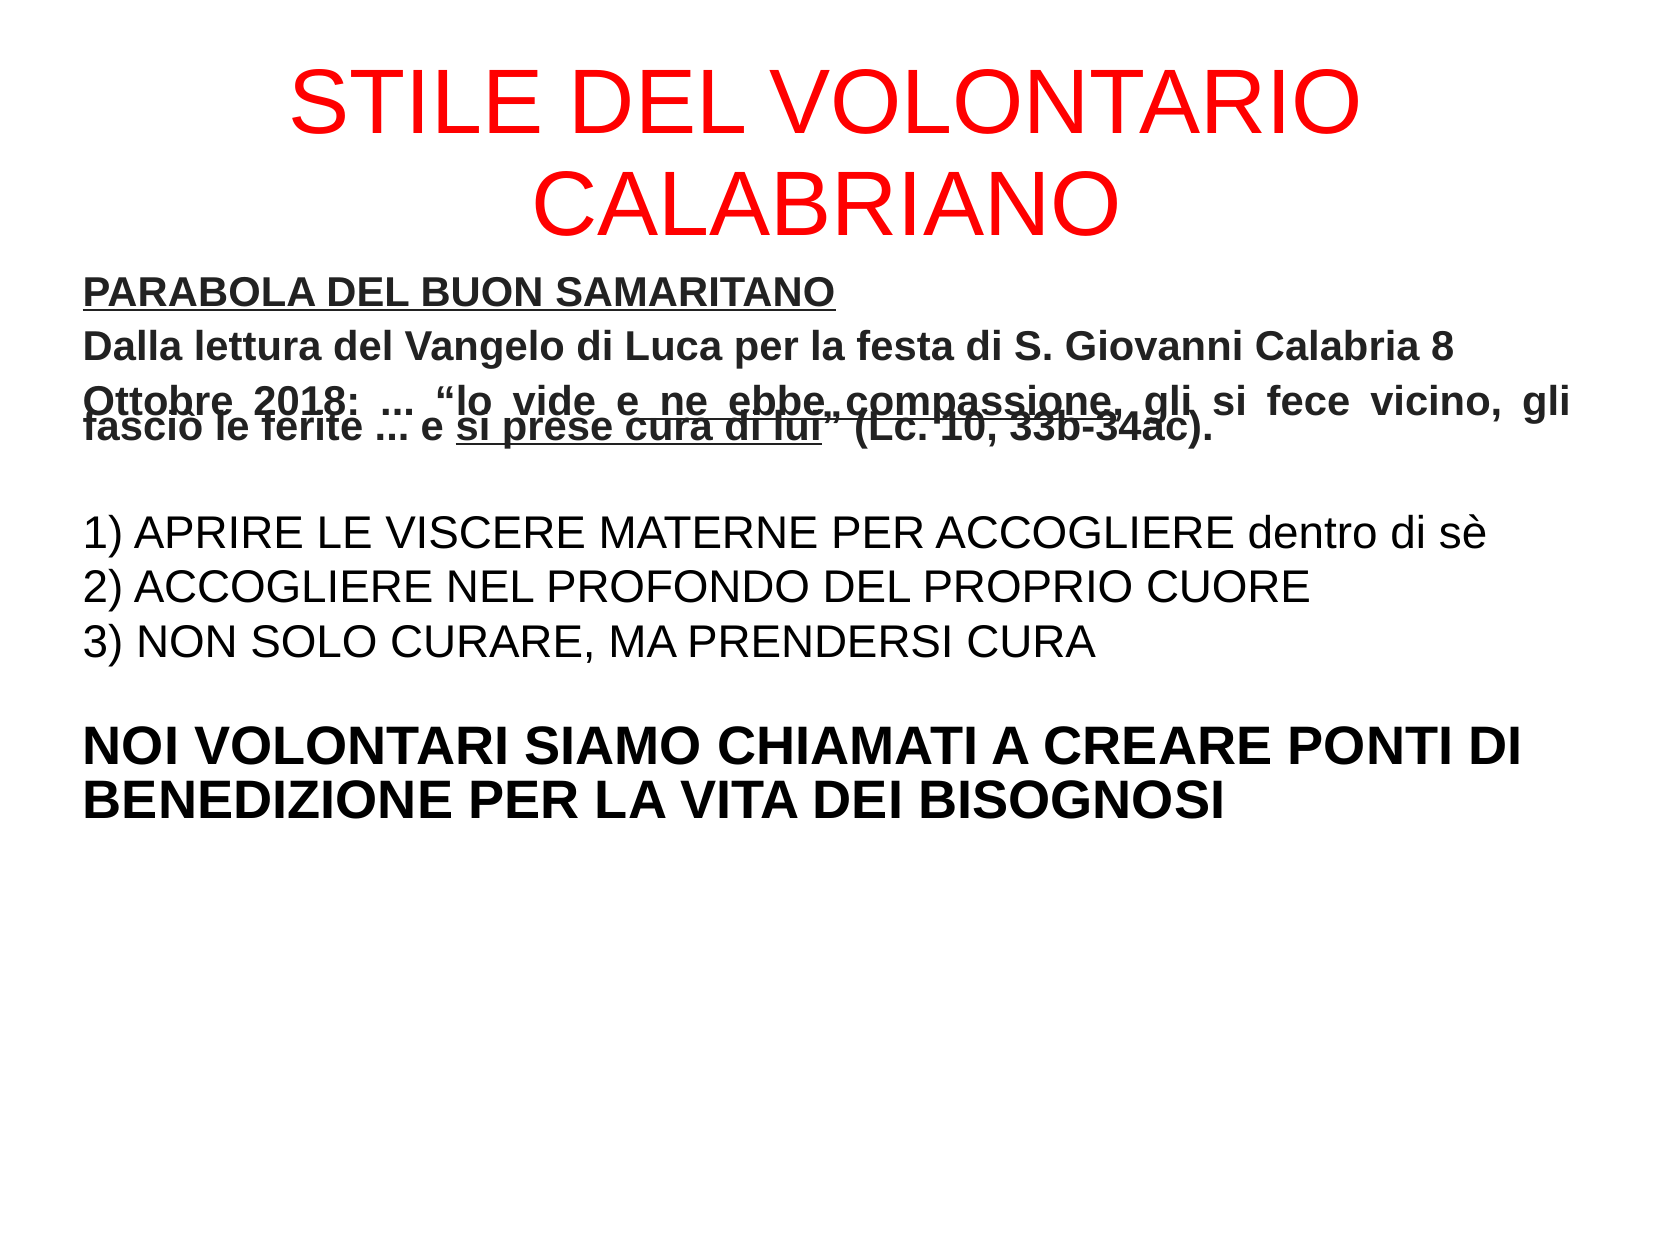

# STILE DEL VOLONTARIO CALABRIANO
PARABOLA DEL BUON SAMARITANO
Dalla lettura del Vangelo di Luca per la festa di S. Giovanni Calabria 8
Ottobre 2018: ... “lo vide e ne ebbe compassione, gli si fece vicino, gli fasciò le ferite ... e si prese cura di lui” (Lc. 10, 33b-34ac).
πλανkνιζειν:
1) APRIRE LE VISCERE MATERNE PER ACCOGLIERE dentro di sè
2) ACCOGLIERE NEL PROFONDO DEL PROPRIO CUORE
3) NON SOLO CURARE, MA PRENDERSI CURA
NOI VOLONTARI SIAMO CHIAMATI A CREARE PONTI DI
BENEDIZIONE PER LA VITA DEI BISOGNOSI